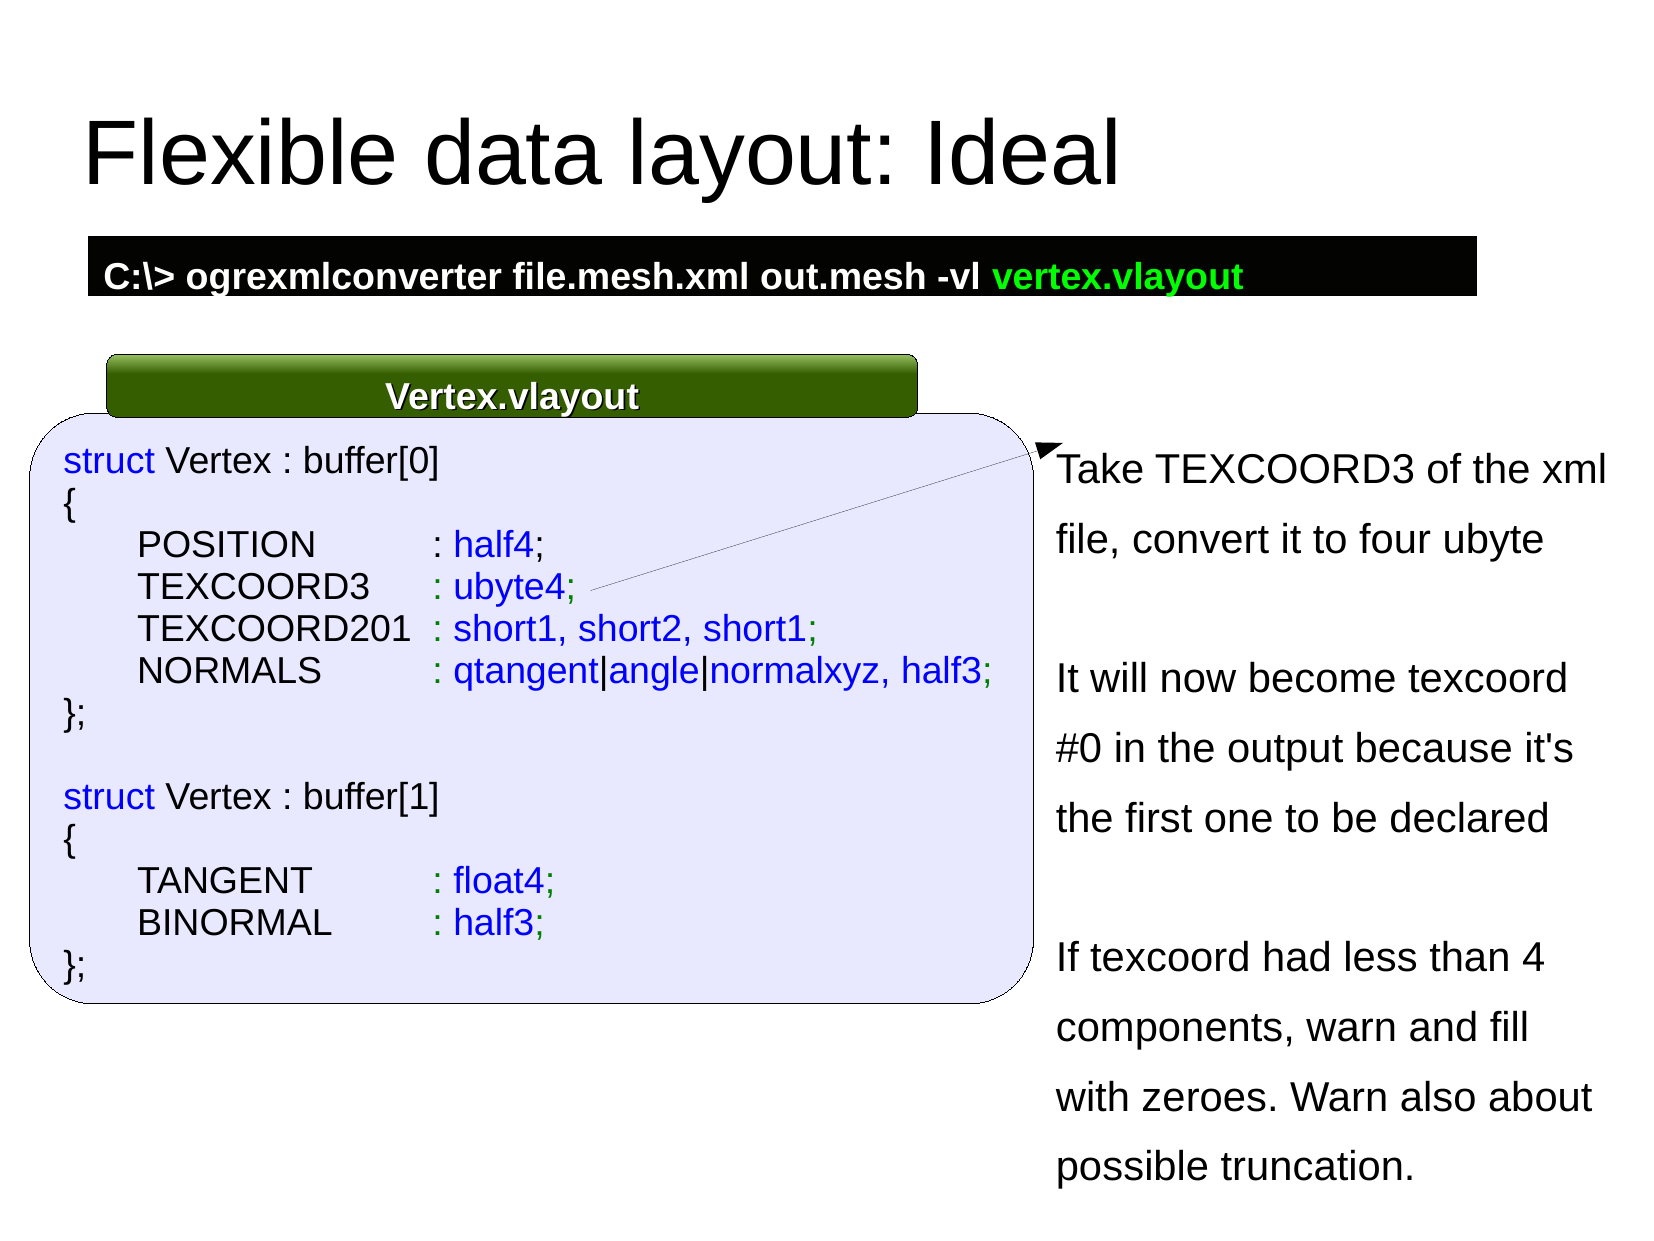

# Flexible data layout: Ideal
C:\> ogrexmlconverter file.mesh.xml out.mesh -vl vertex.vlayout
Vertex.vlayout
struct Vertex : buffer[0]
{
	POSITION		: half4;
	TEXCOORD3	: ubyte4;
	TEXCOORD201	: short1, short2, short1;
	NORMALS 		: qtangent|angle|normalxyz, half3;
};
struct Vertex : buffer[1]
{
	TANGENT		: float4;
	BINORMAL		: half3;
};
Take TEXCOORD3 of the xml file, convert it to four ubyte
It will now become texcoord #0 in the output because it's the first one to be declared
If texcoord had less than 4 components, warn and fill with zeroes. Warn also about possible truncation.